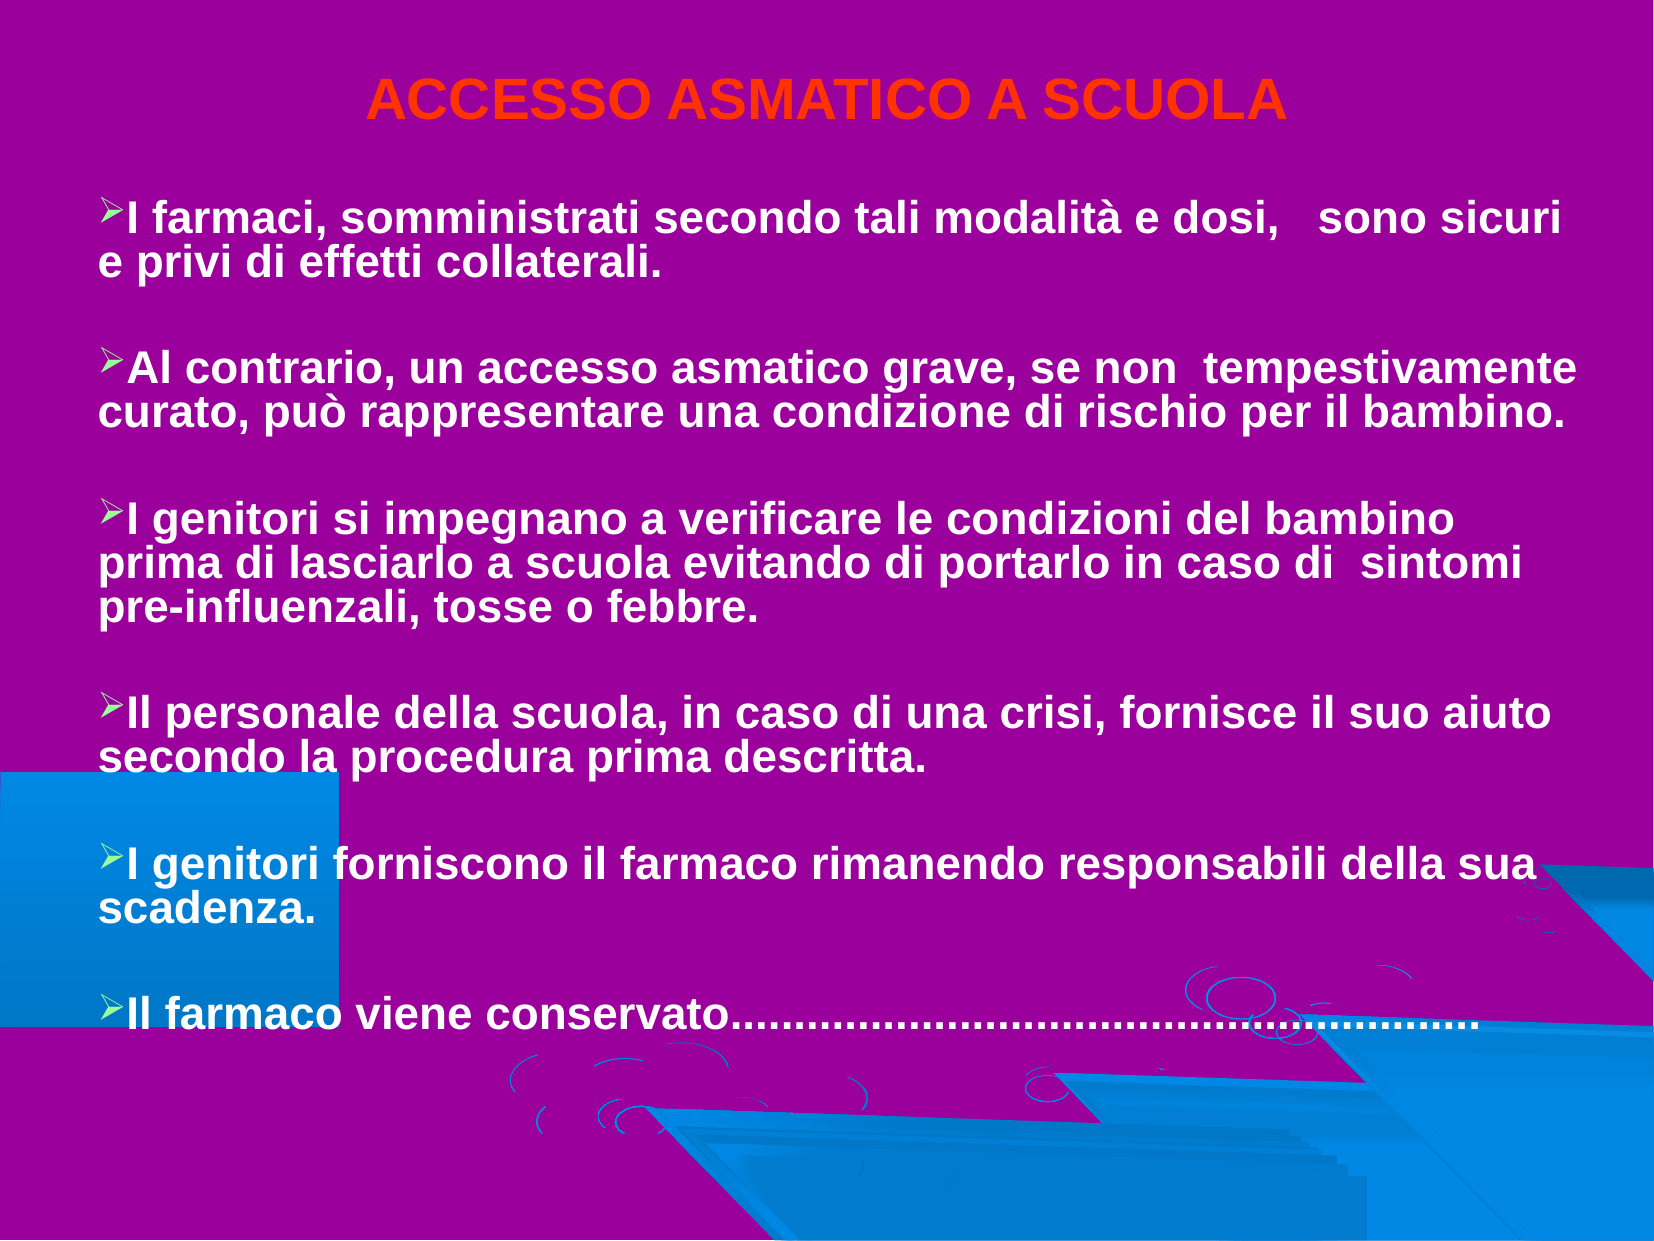

# ACCESSO ASMATICO A SCUOLA
I farmaci, somministrati secondo tali modalità e dosi, sono sicuri e privi di effetti collaterali.
Al contrario, un accesso asmatico grave, se non tempestivamente curato, può rappresentare una condizione di rischio per il bambino.
I genitori si impegnano a verificare le condizioni del bambino prima di lasciarlo a scuola evitando di portarlo in caso di sintomi pre-influenzali, tosse o febbre.
Il personale della scuola, in caso di una crisi, fornisce il suo aiuto secondo la procedura prima descritta.
I genitori forniscono il farmaco rimanendo responsabili della sua scadenza.
Il farmaco viene conservato...........................................................